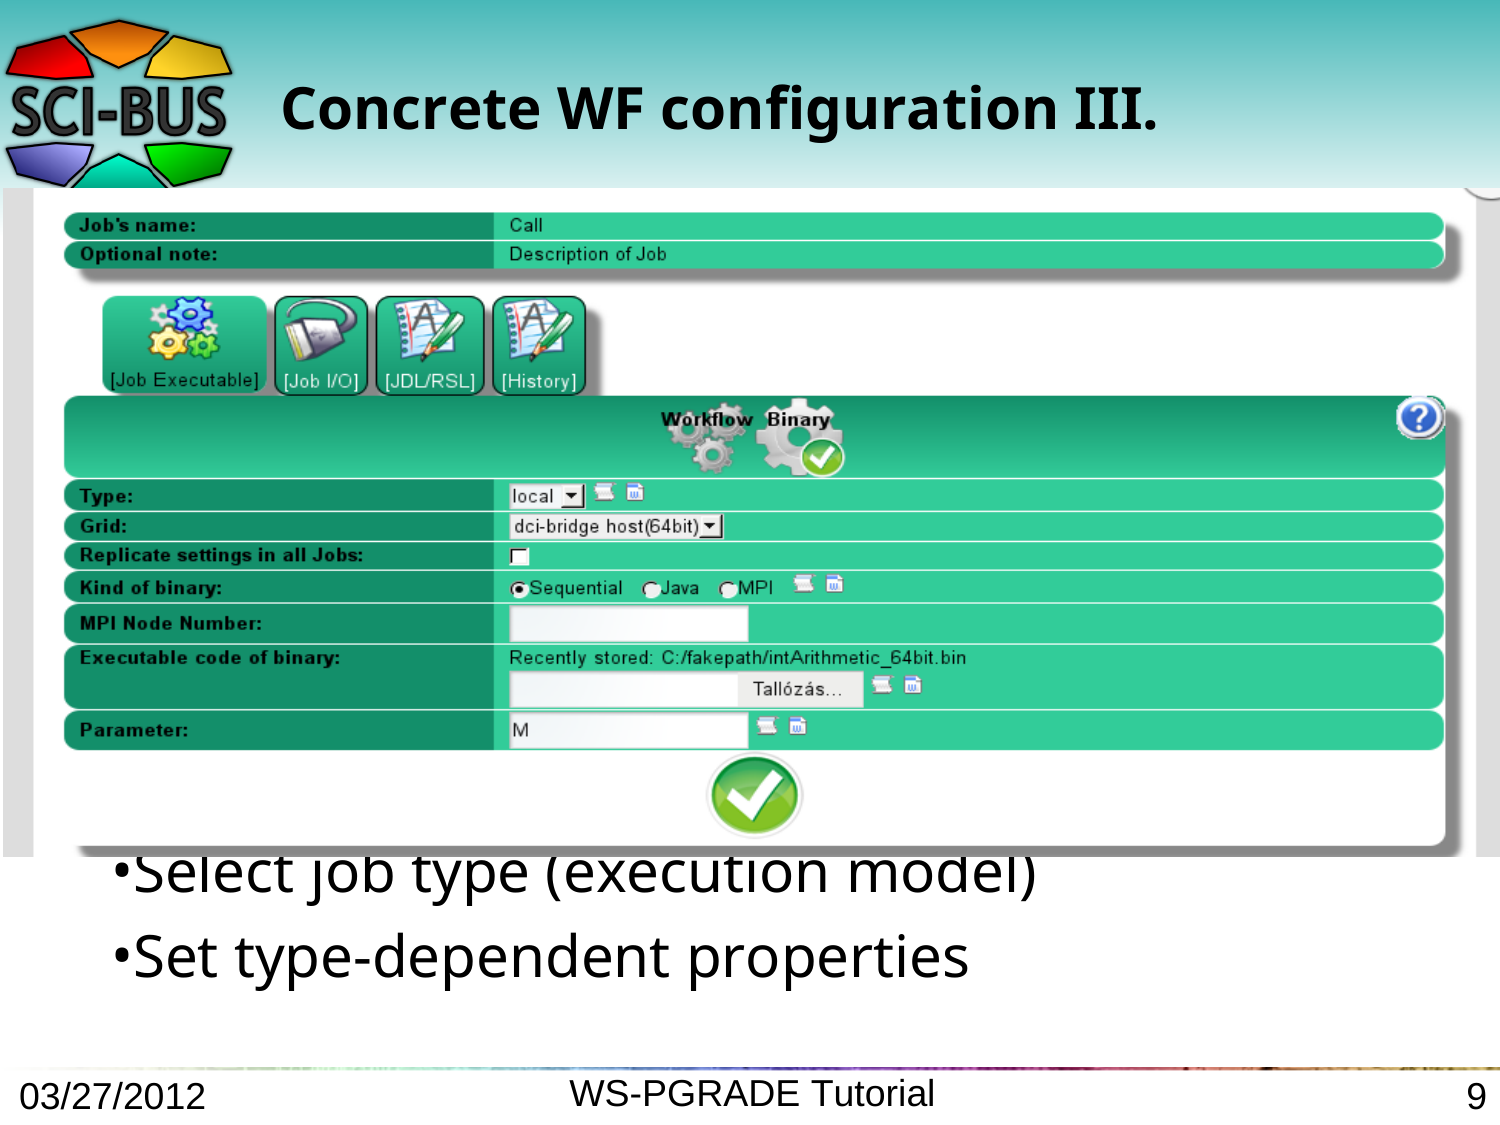

# Concrete WF configuration III.
Select job type (execution model)
Set type-dependent properties
Footer
5/29/2006
9